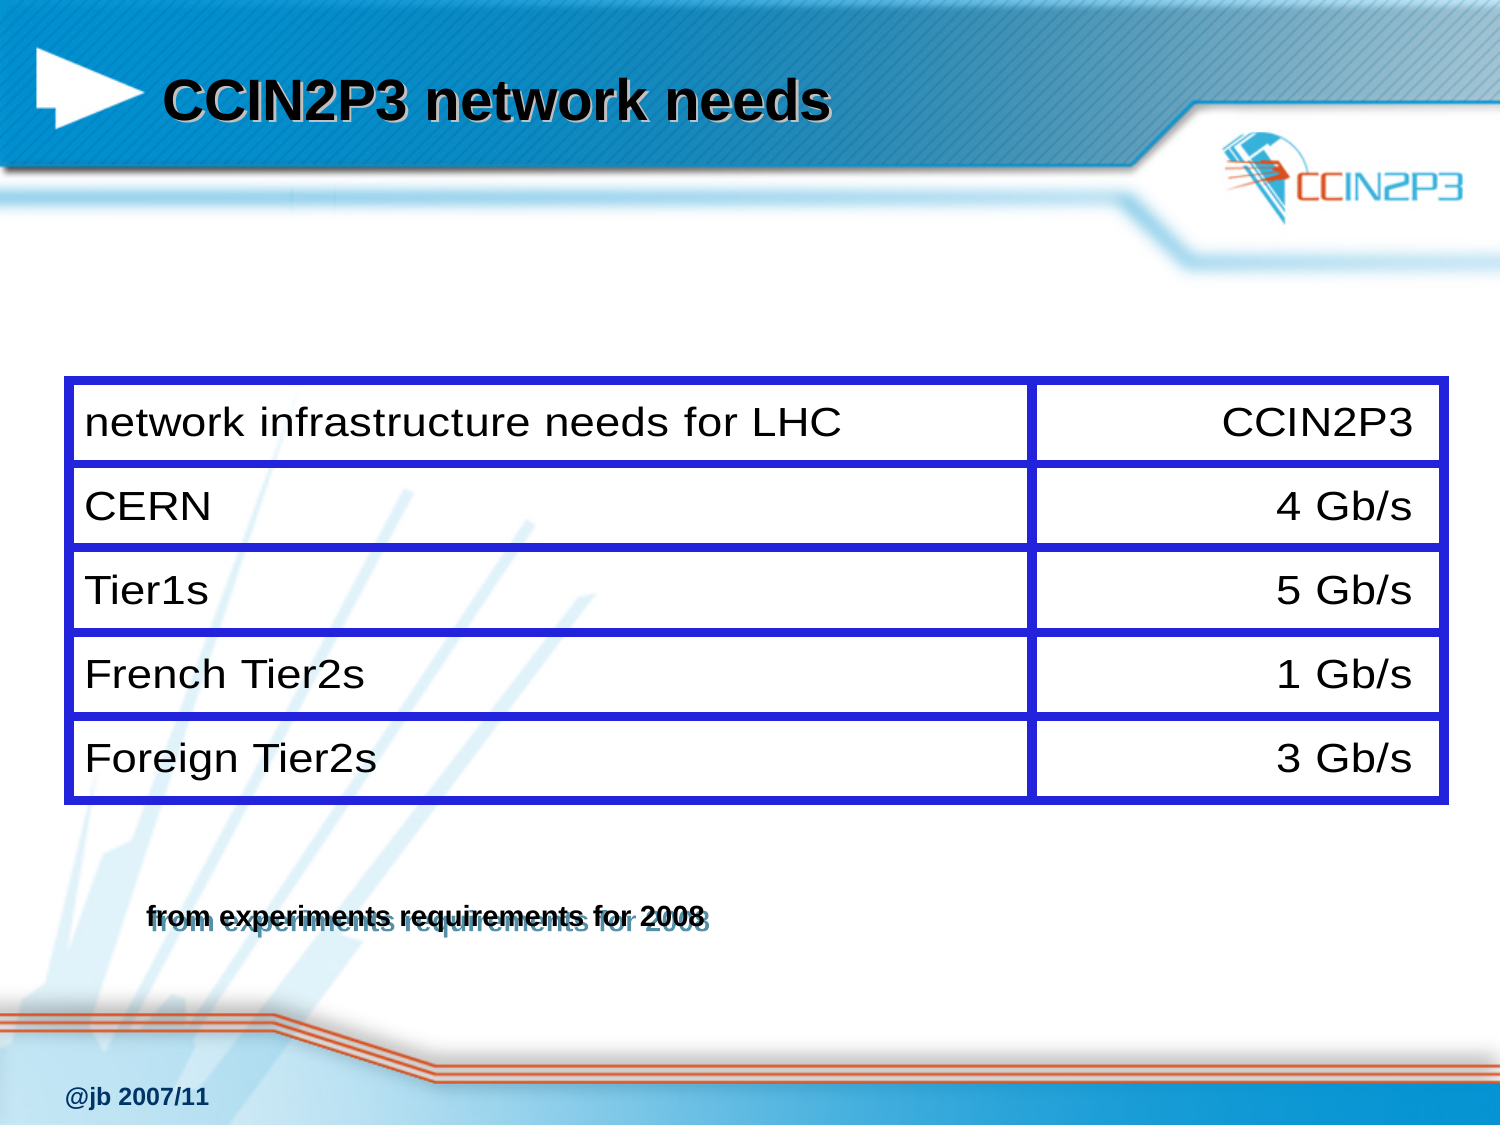

# CCIN2P3 network needs
from experiments requirements for 2008
Votre Nom
11